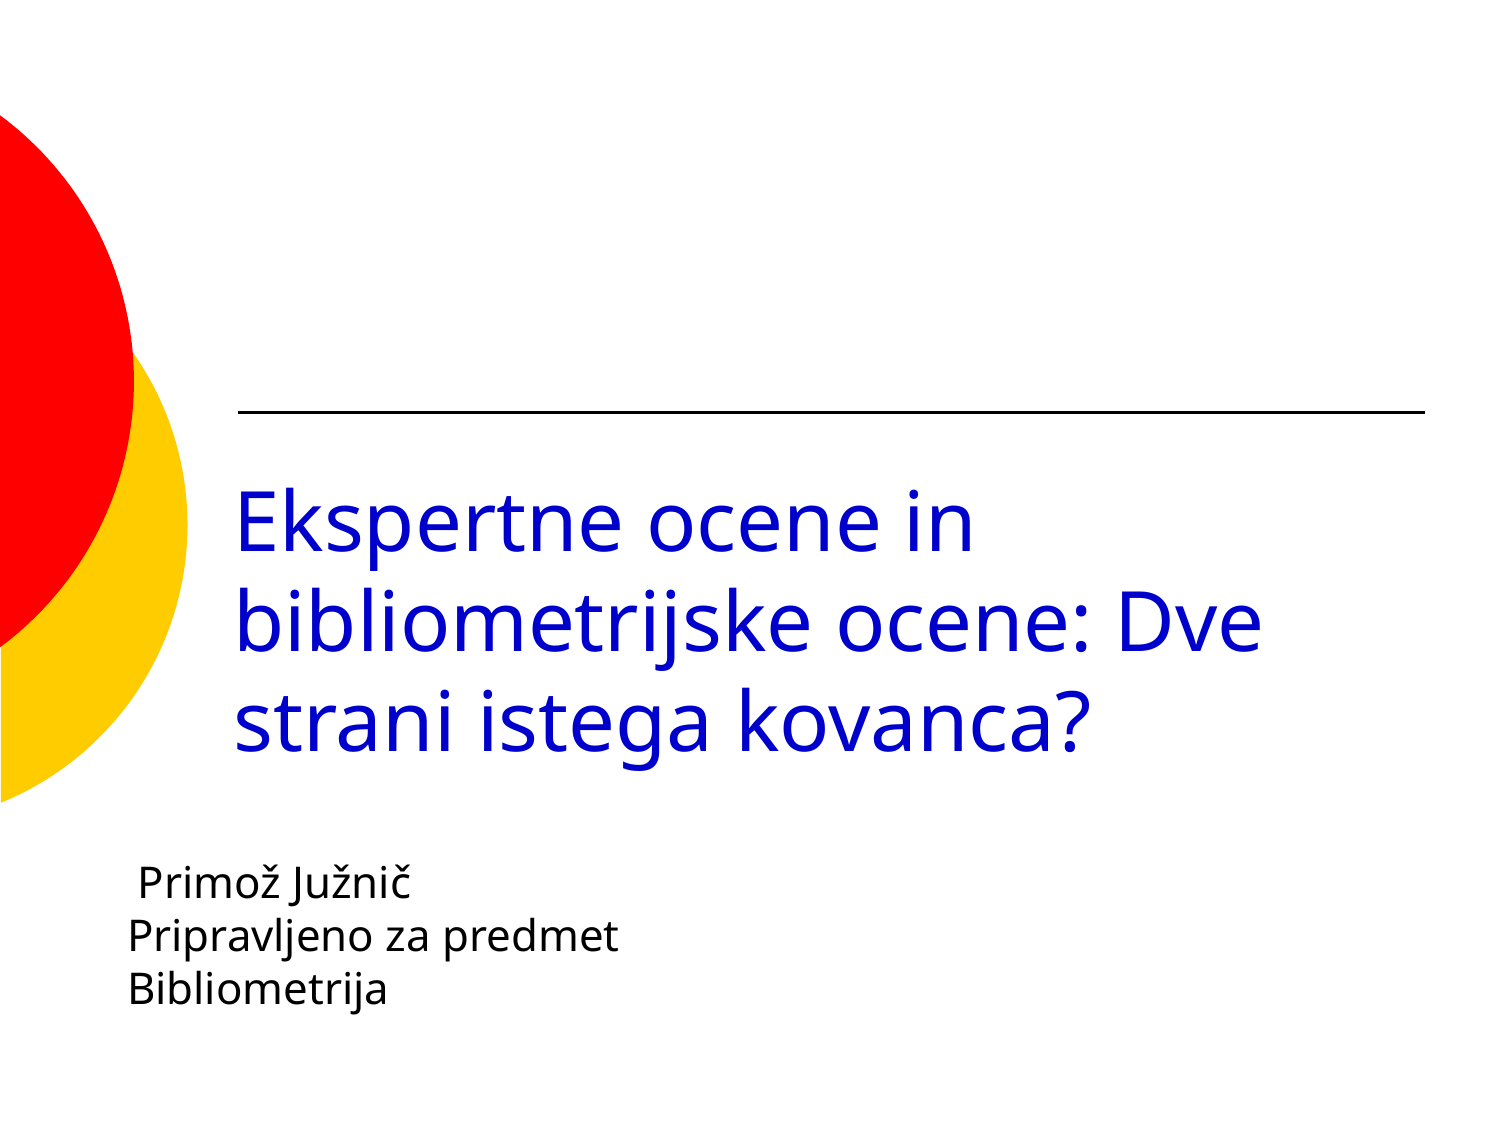

# Ekspertne ocene in bibliometrijske ocene: Dve strani istega kovanca?
 Primož Južnič
Pripravljeno za predmet
Bibliometrija